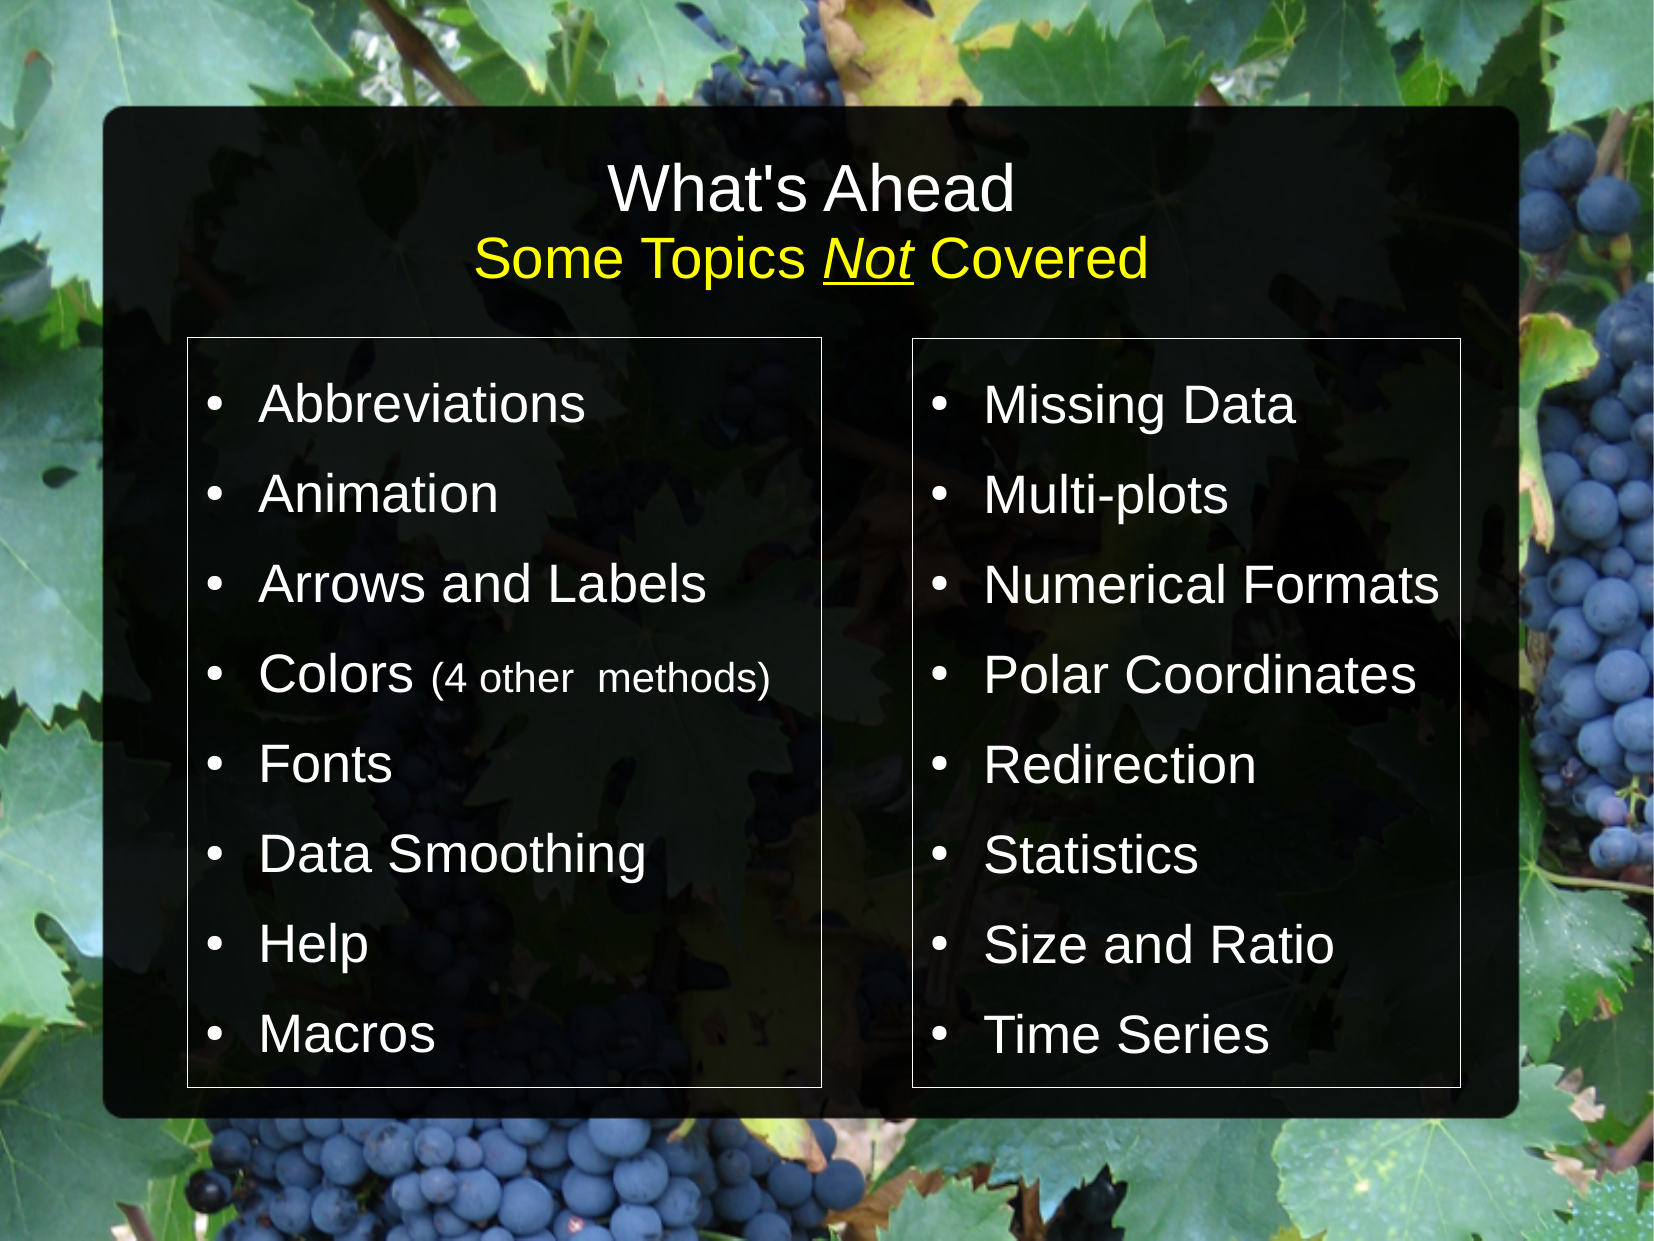

# What's Ahead Some Topics Not Covered
Abbreviations
Animation
Arrows and Labels
Colors (4 other methods)
Fonts
Data Smoothing
Help
Macros
Missing Data
Multi-plots
Numerical Formats
Polar Coordinates
Redirection
Statistics
Size and Ratio
Time Series